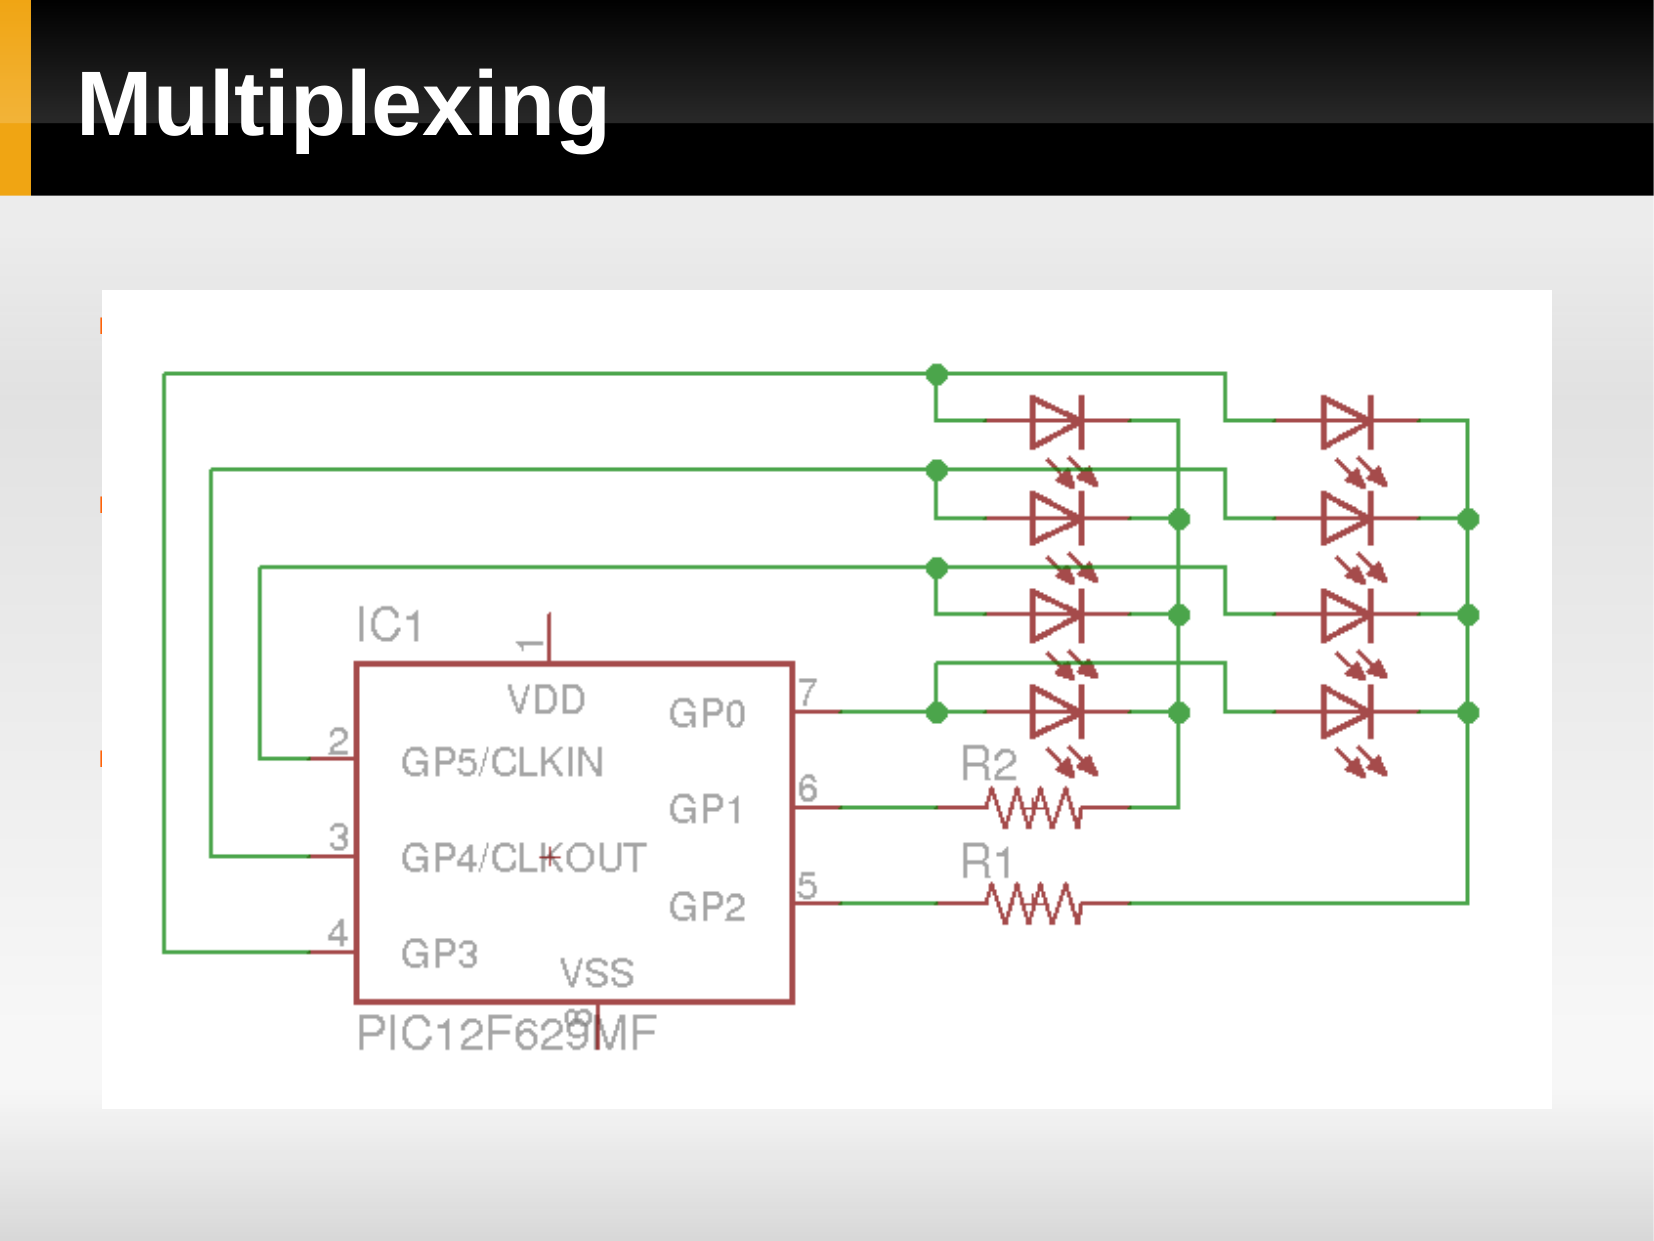

# Multiplexing
”re-using” I/O in combinations
Common for large LED arrays or 7-segment displays
More complex method known as ”charlieplexing”
Even more combinations